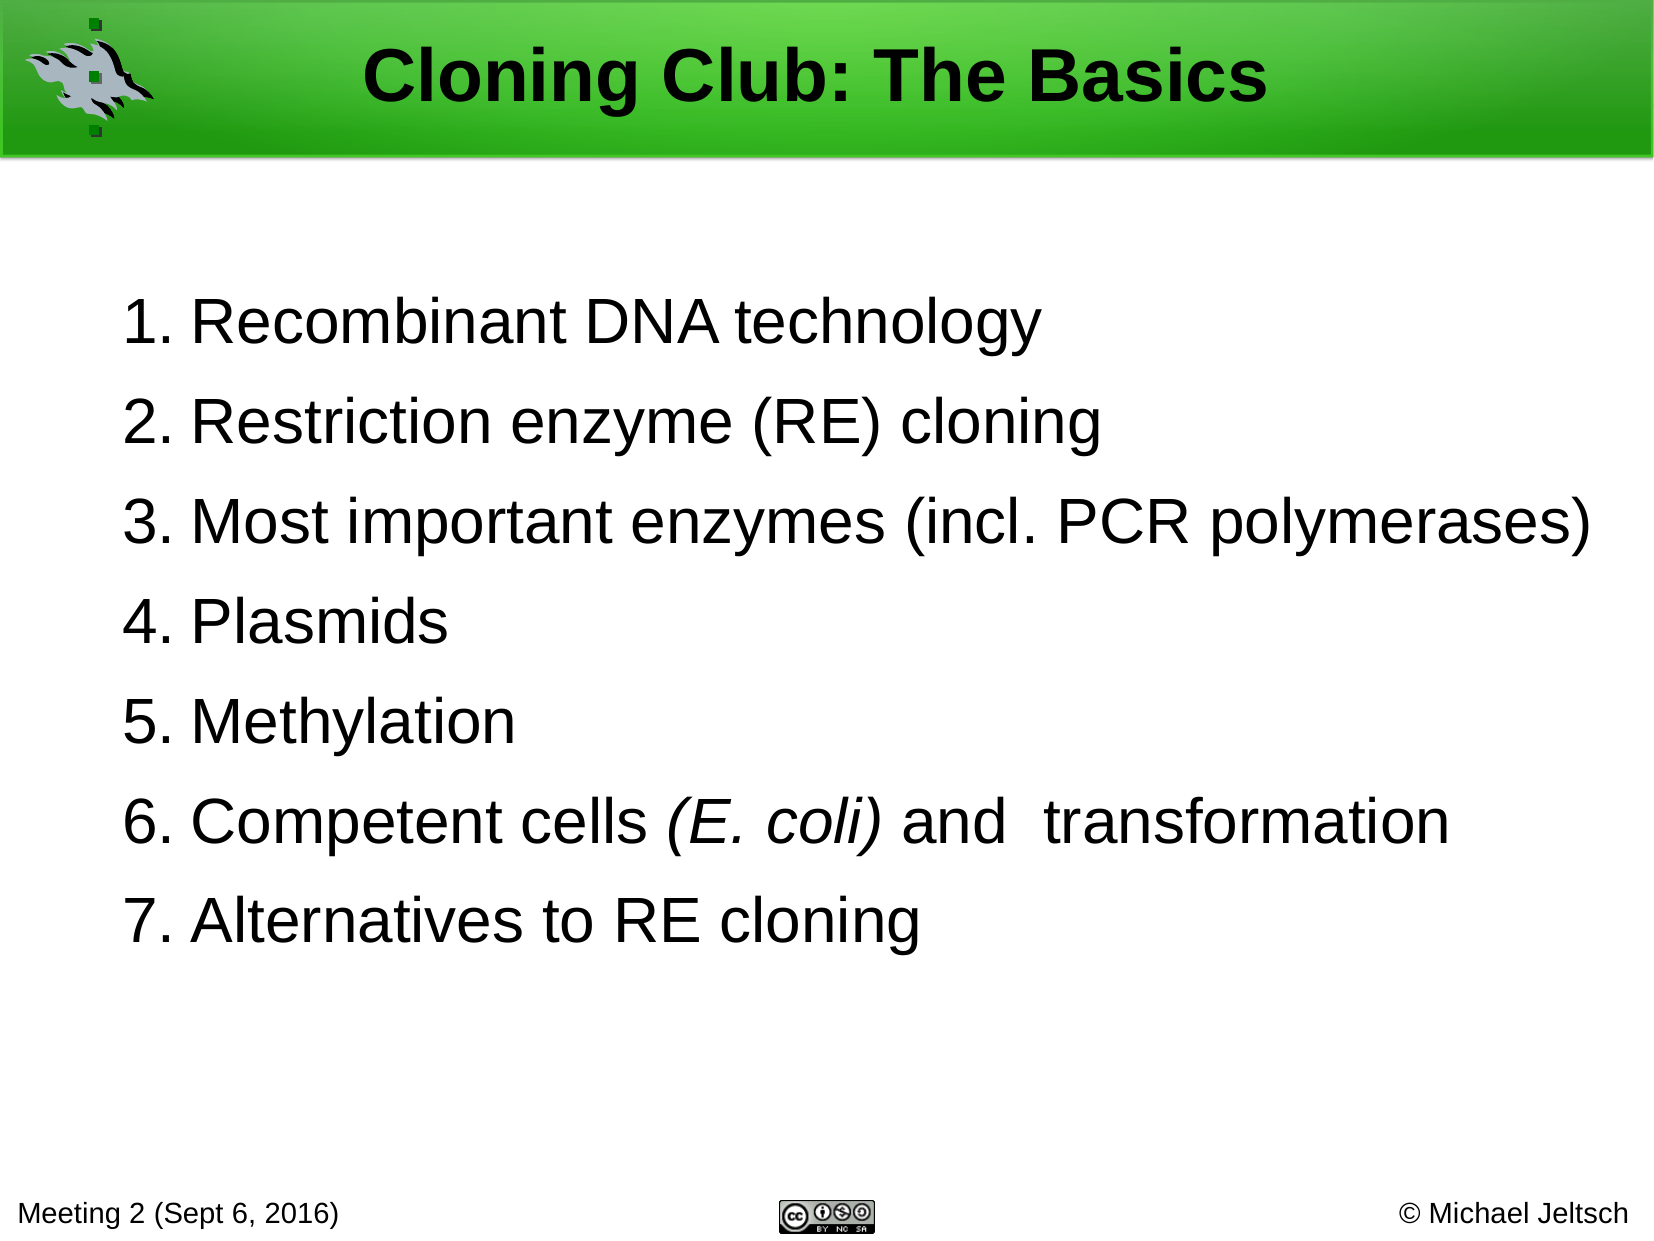

Cloning Club: The Basics
# Recombinant DNA technology
 Restriction enzyme (RE) cloning
 Most important enzymes (incl. PCR polymerases)
 Plasmids
 Methylation
 Competent cells (E. coli) and transformation
 Alternatives to RE cloning